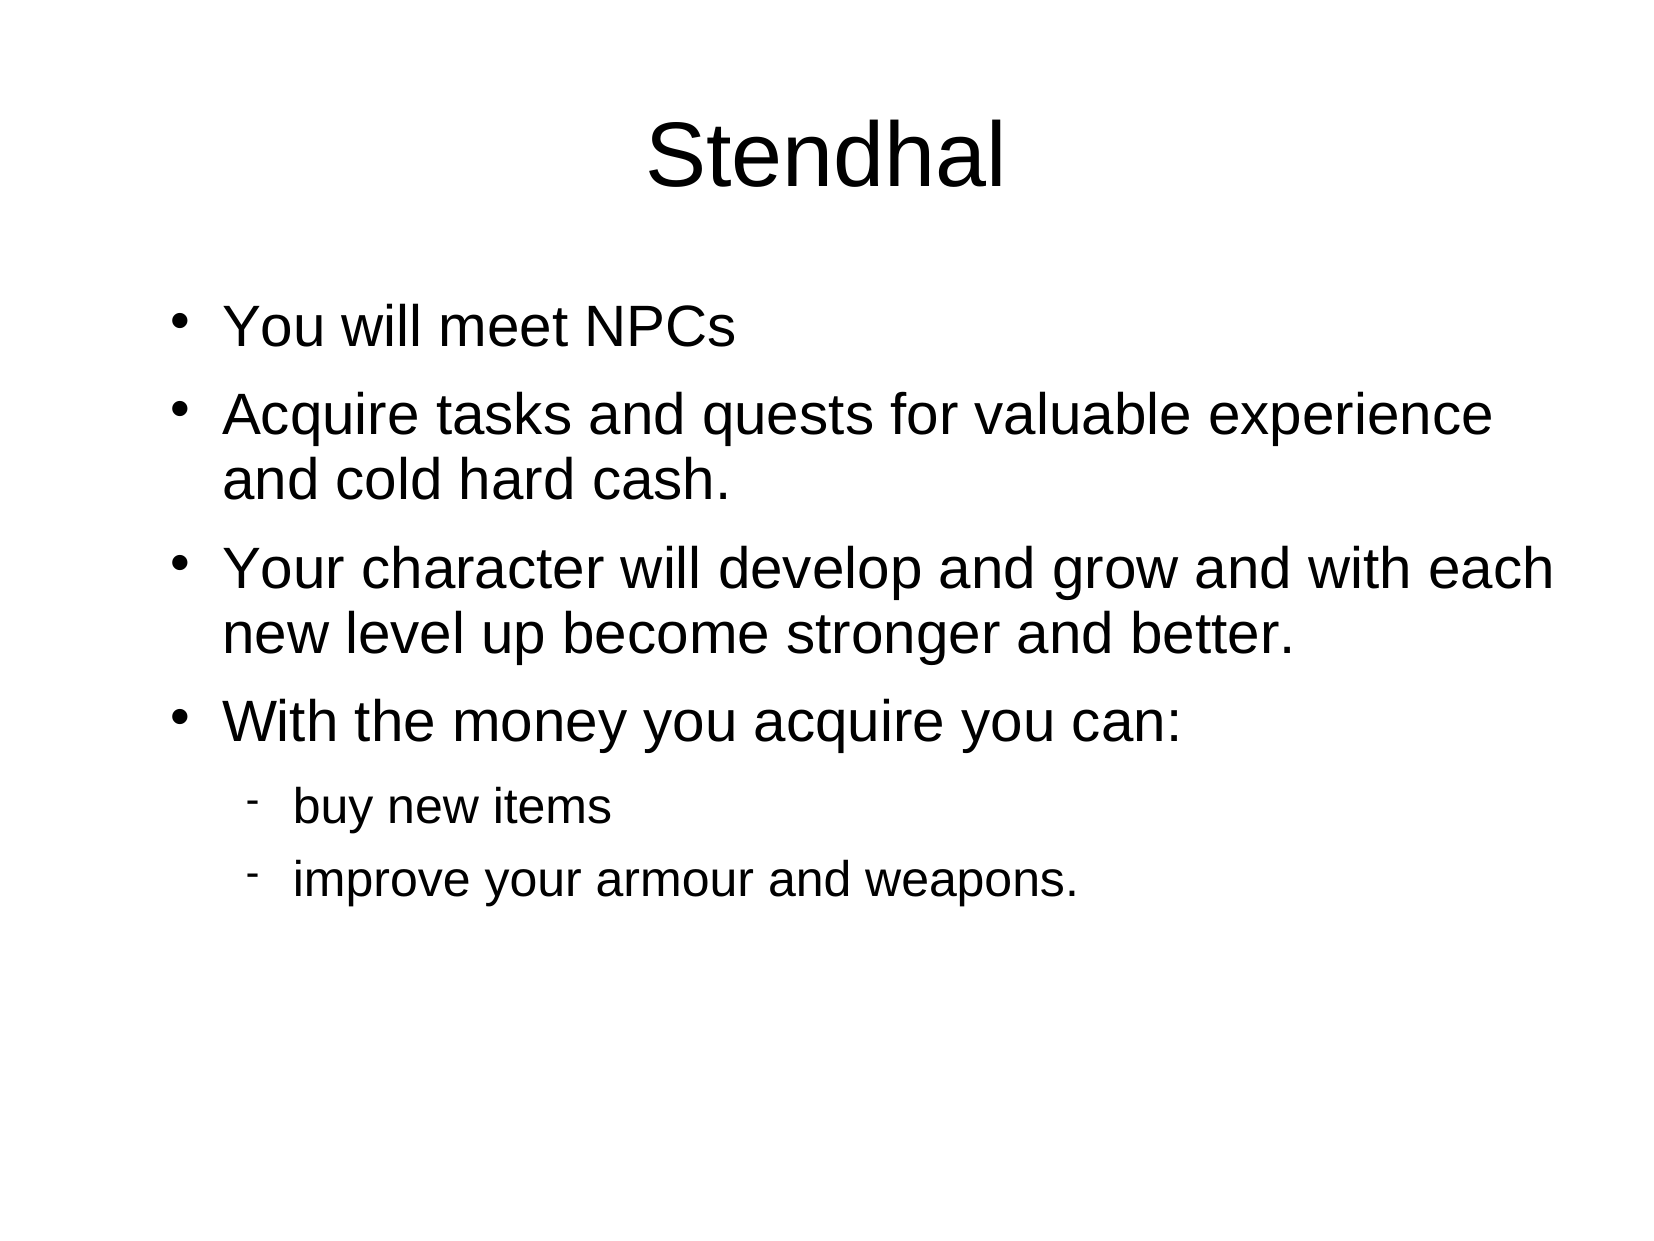

# Stendhal
You will meet NPCs
Acquire tasks and quests for valuable experience and cold hard cash.
Your character will develop and grow and with each new level up become stronger and better.
With the money you acquire you can:
buy new items
improve your armour and weapons.